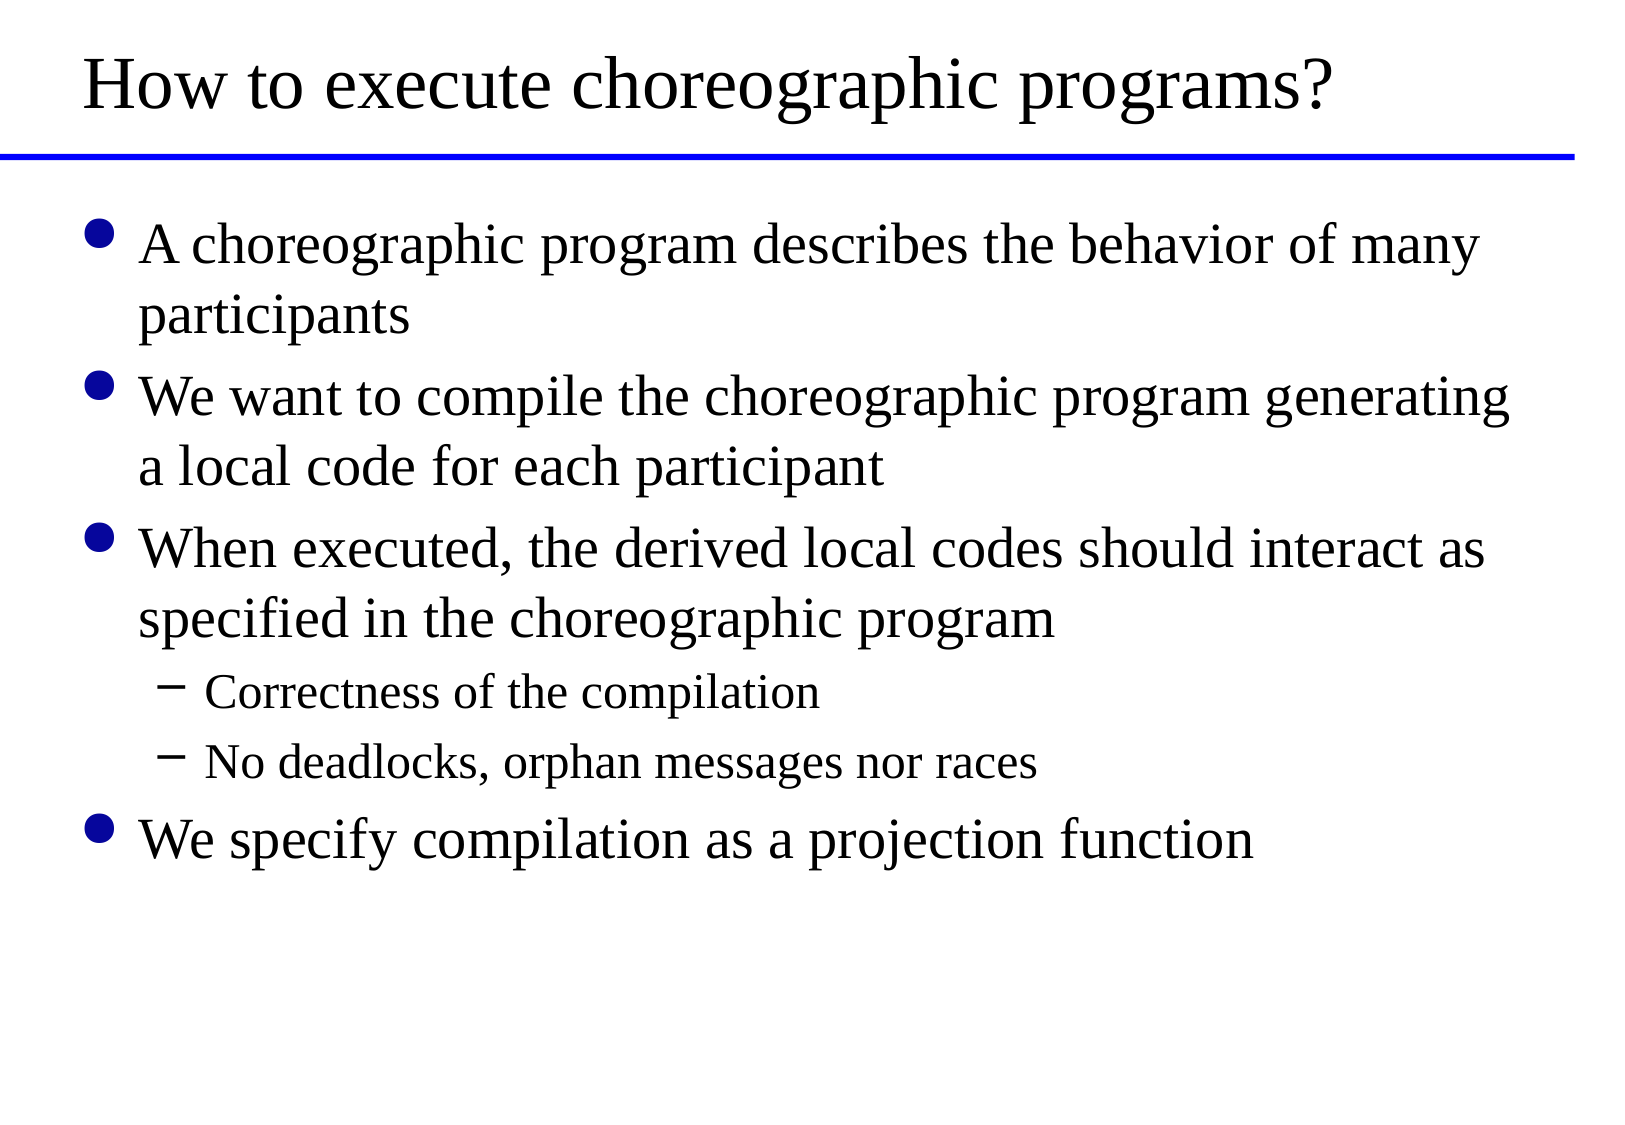

# How to execute choreographic programs?
A choreographic program describes the behavior of many participants
We want to compile the choreographic program generating a local code for each participant
When executed, the derived local codes should interact as specified in the choreographic program
Correctness of the compilation
No deadlocks, orphan messages nor races
We specify compilation as a projection function